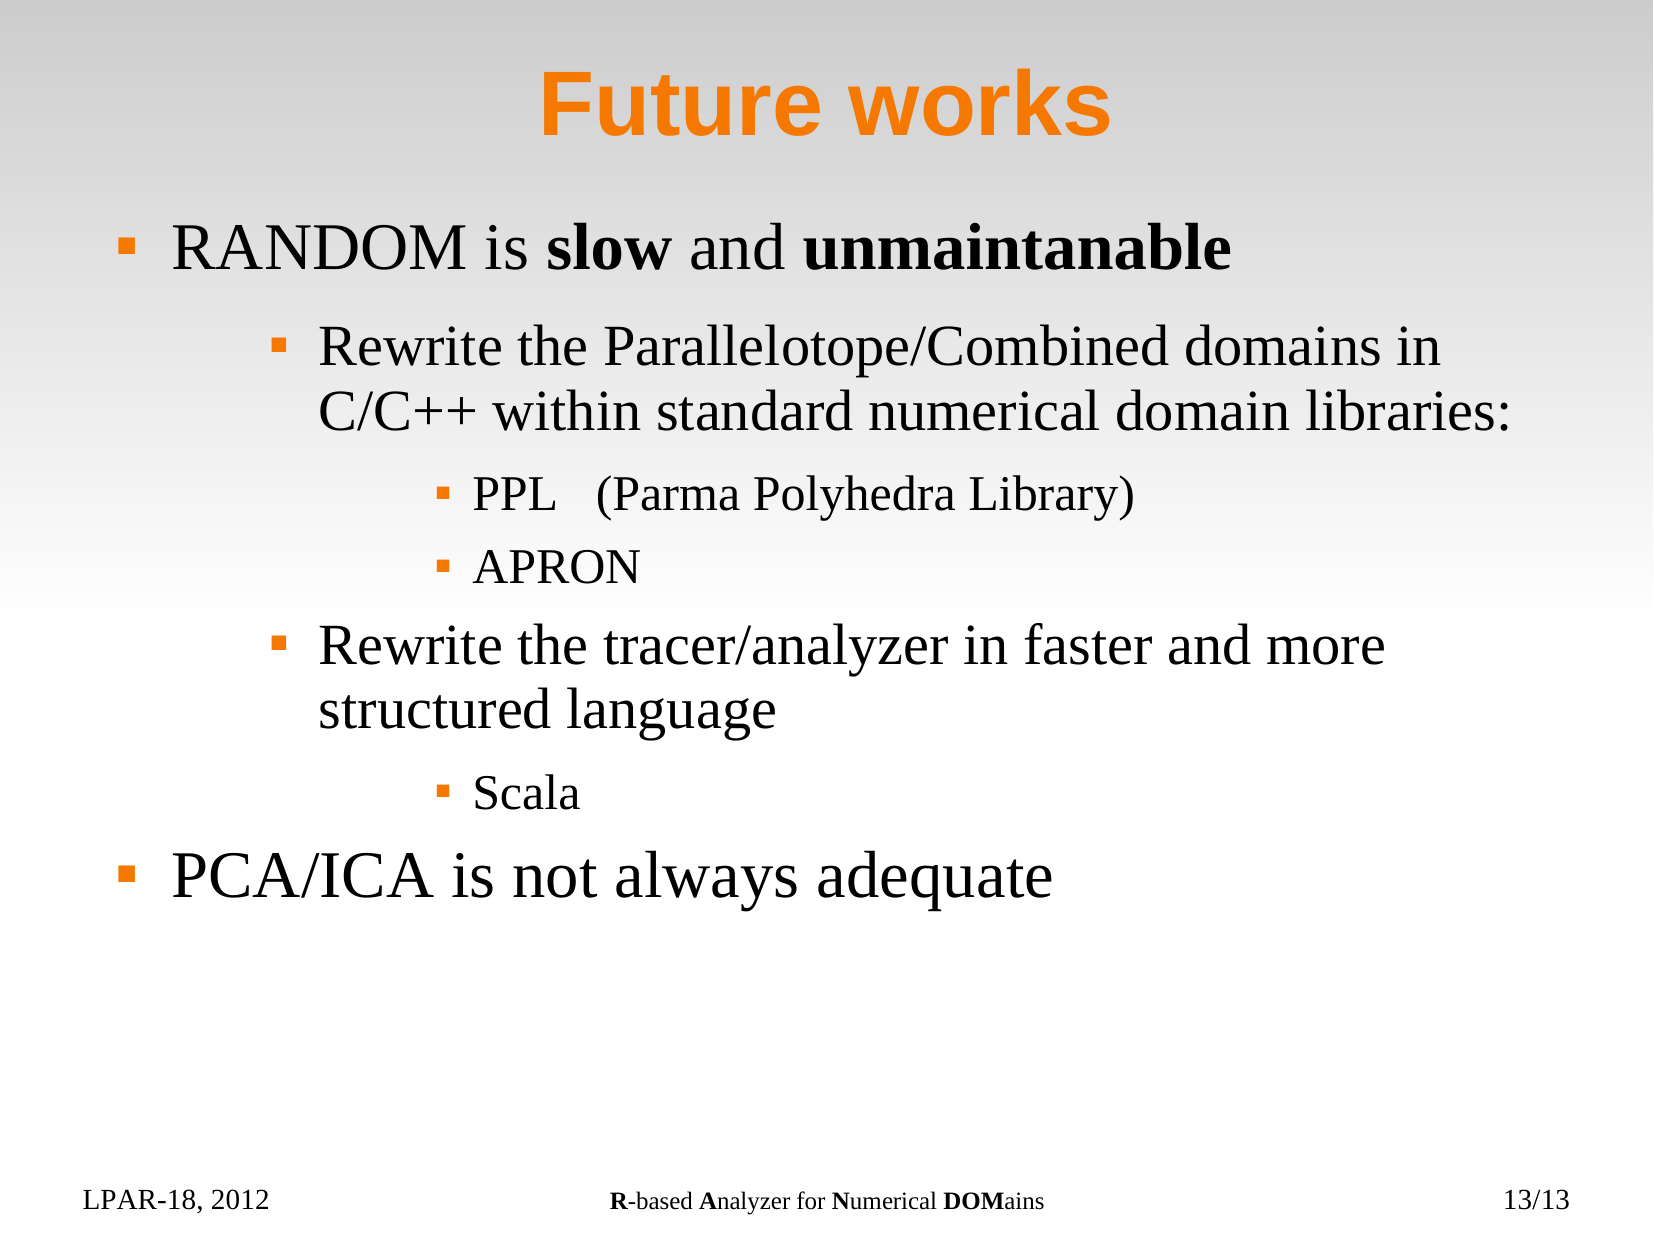

# Future works
RANDOM is slow and unmaintanable
Rewrite the Parallelotope/Combined domains in C/C++ within standard numerical domain libraries:
PPL (Parma Polyhedra Library)
APRON
Rewrite the tracer/analyzer in faster and more structured language
Scala
PCA/ICA is not always adequate
LPAR-18, 2012
13